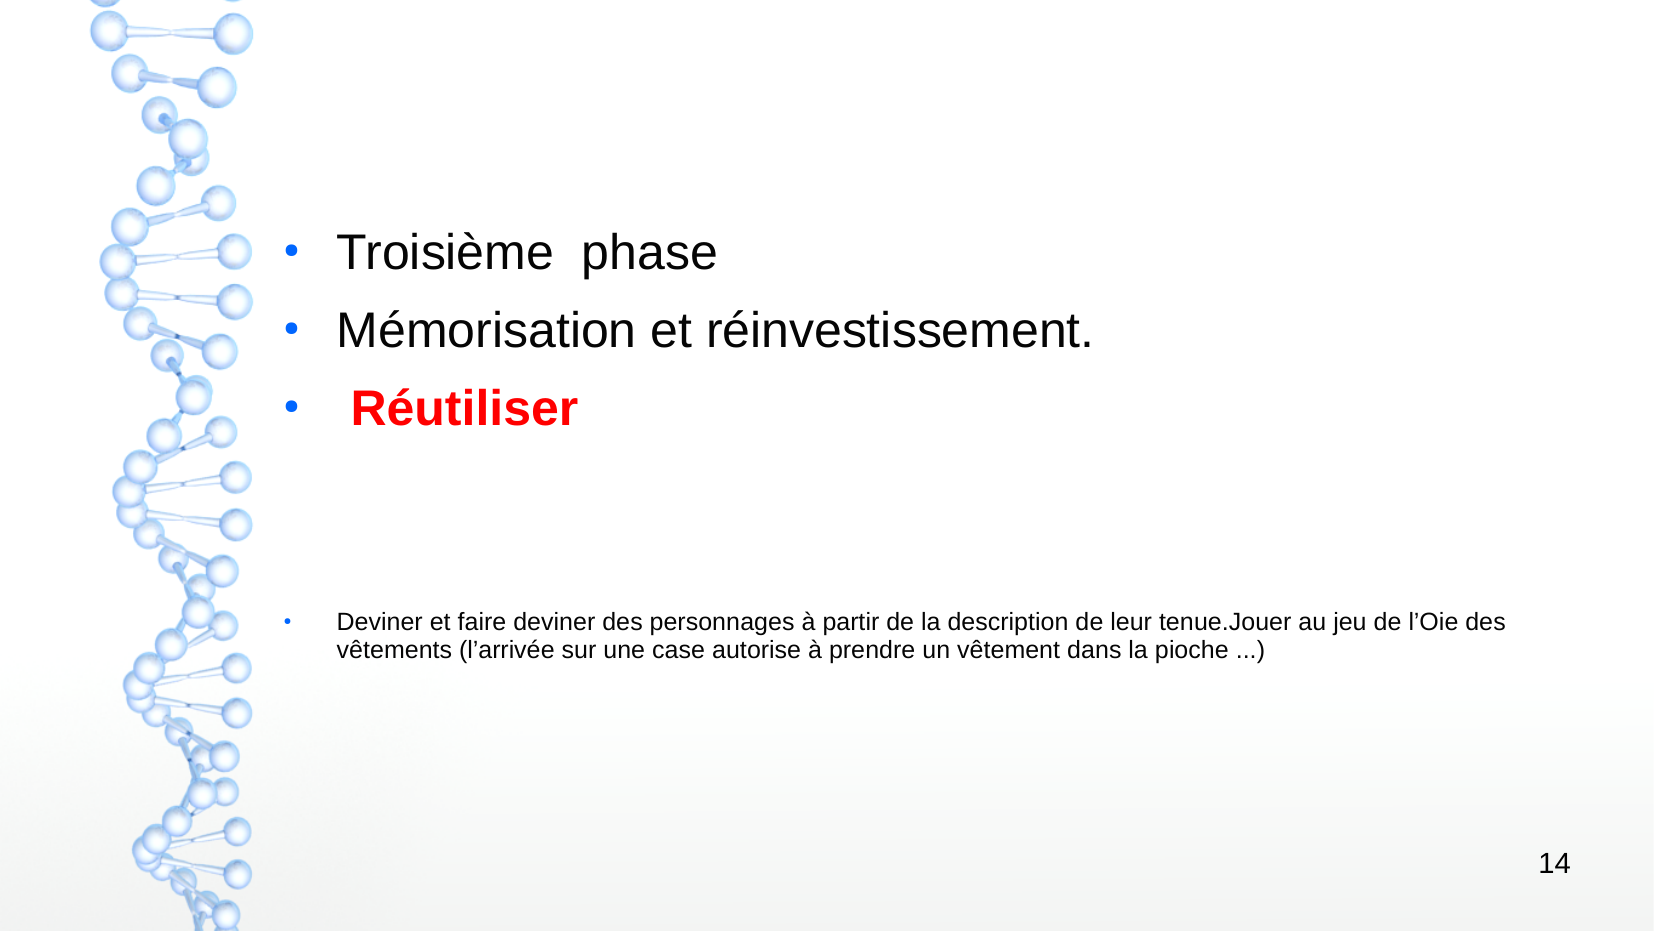

#
Troisième phase
Mémorisation et réinvestissement.
 Réutiliser
Deviner et faire deviner des personnages à partir de la description de leur tenue.Jouer au jeu de l’Oie des vêtements (l’arrivée sur une case autorise à prendre un vêtement dans la pioche ...)
14